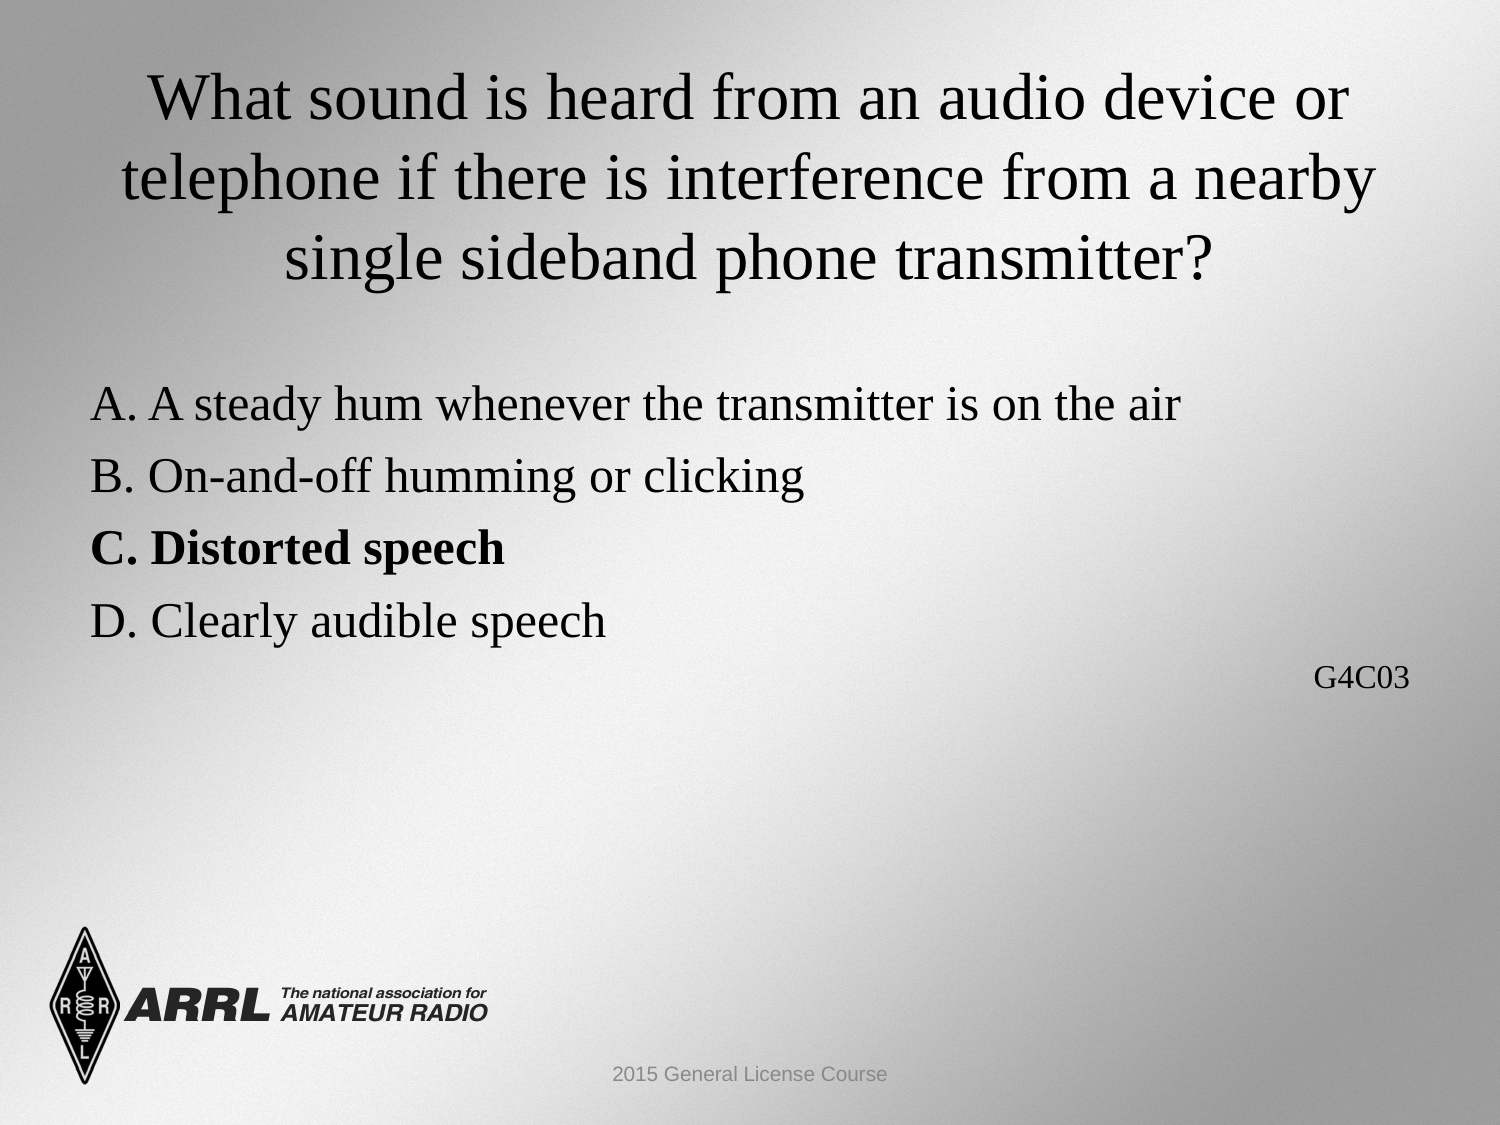

# What sound is heard from an audio device or telephone if there is interference from a nearby single sideband phone transmitter?
A. A steady hum whenever the transmitter is on the air
B. On-and-off humming or clicking
C. Distorted speech
D. Clearly audible speech
 G4C03
2015 General License Course